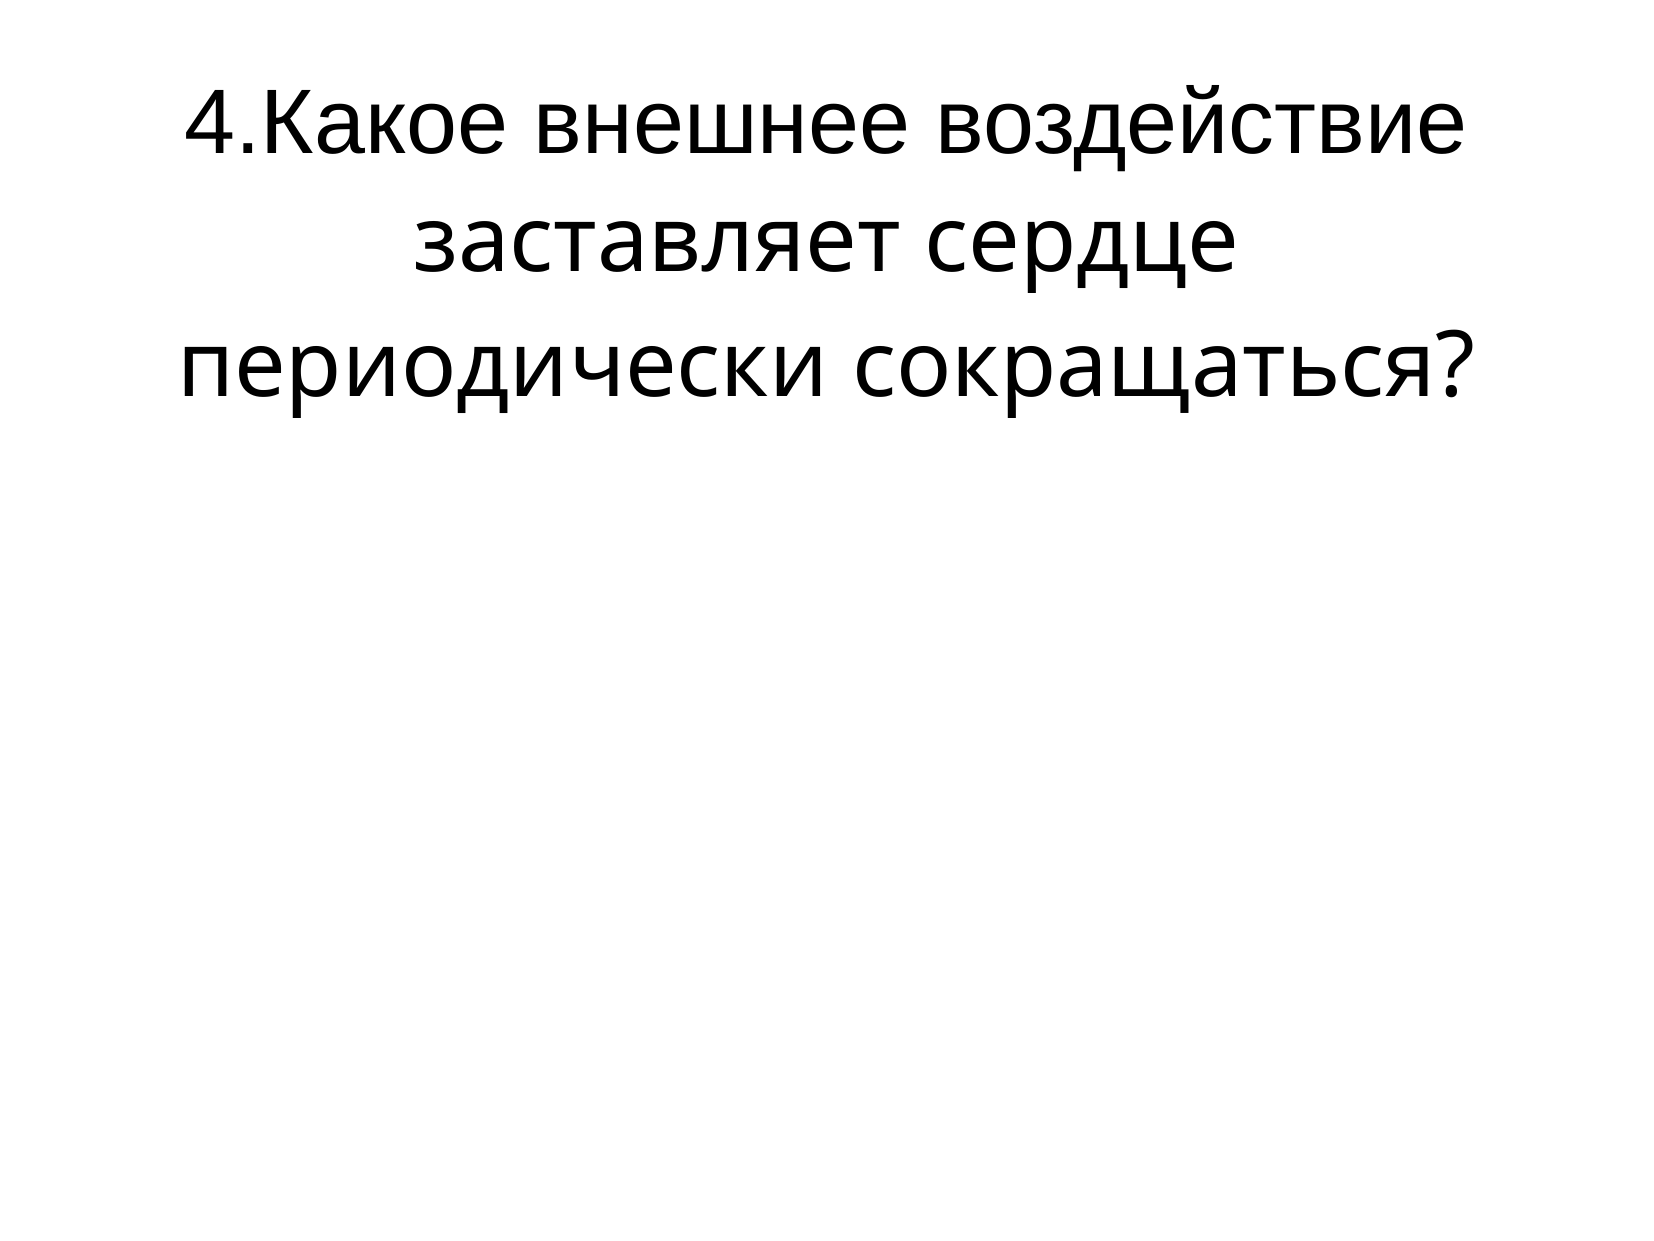

# 4.Какое внешнее воздействие заставляет сердце периодически сокращаться?